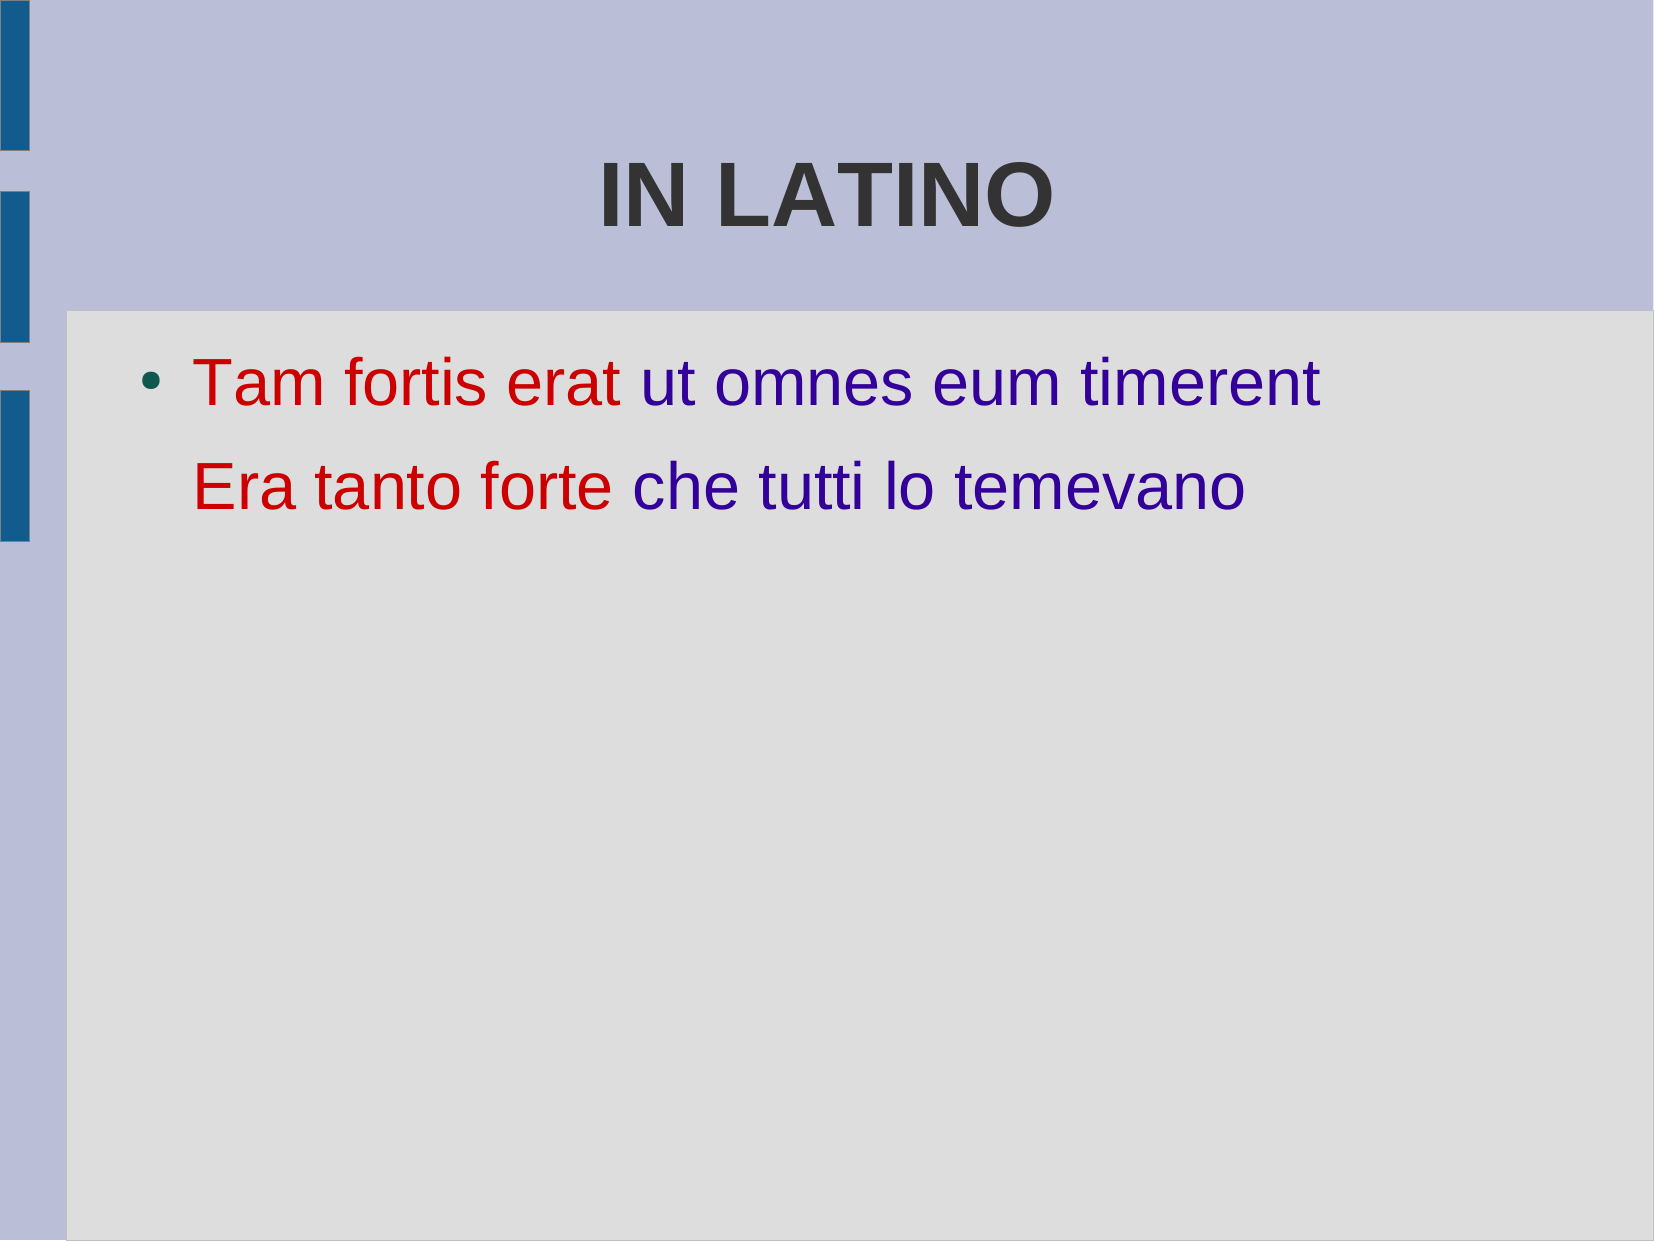

# IN LATINO
Tam fortis erat ut omnes eum timerent
Era tanto forte che tutti lo temevano